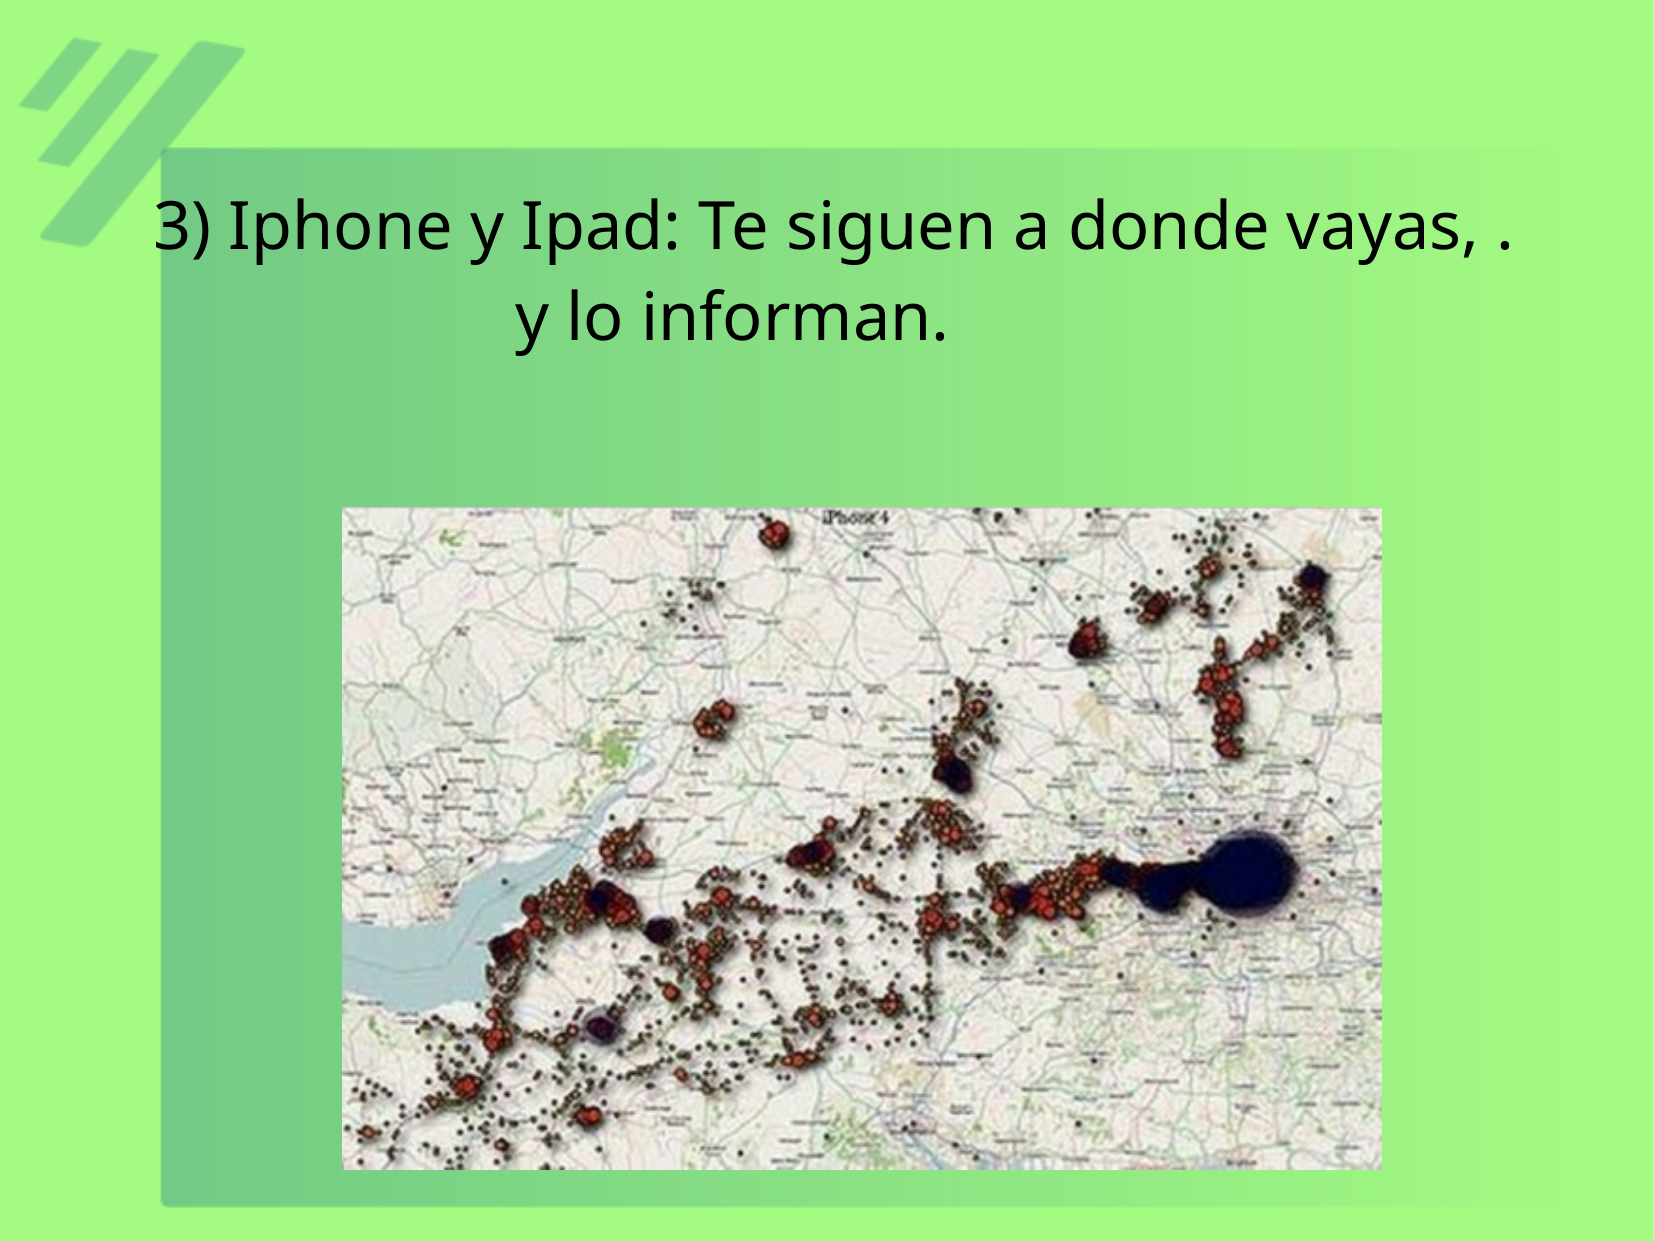

# 3) Iphone y Ipad: Te siguen a donde vayas, . y lo informan.